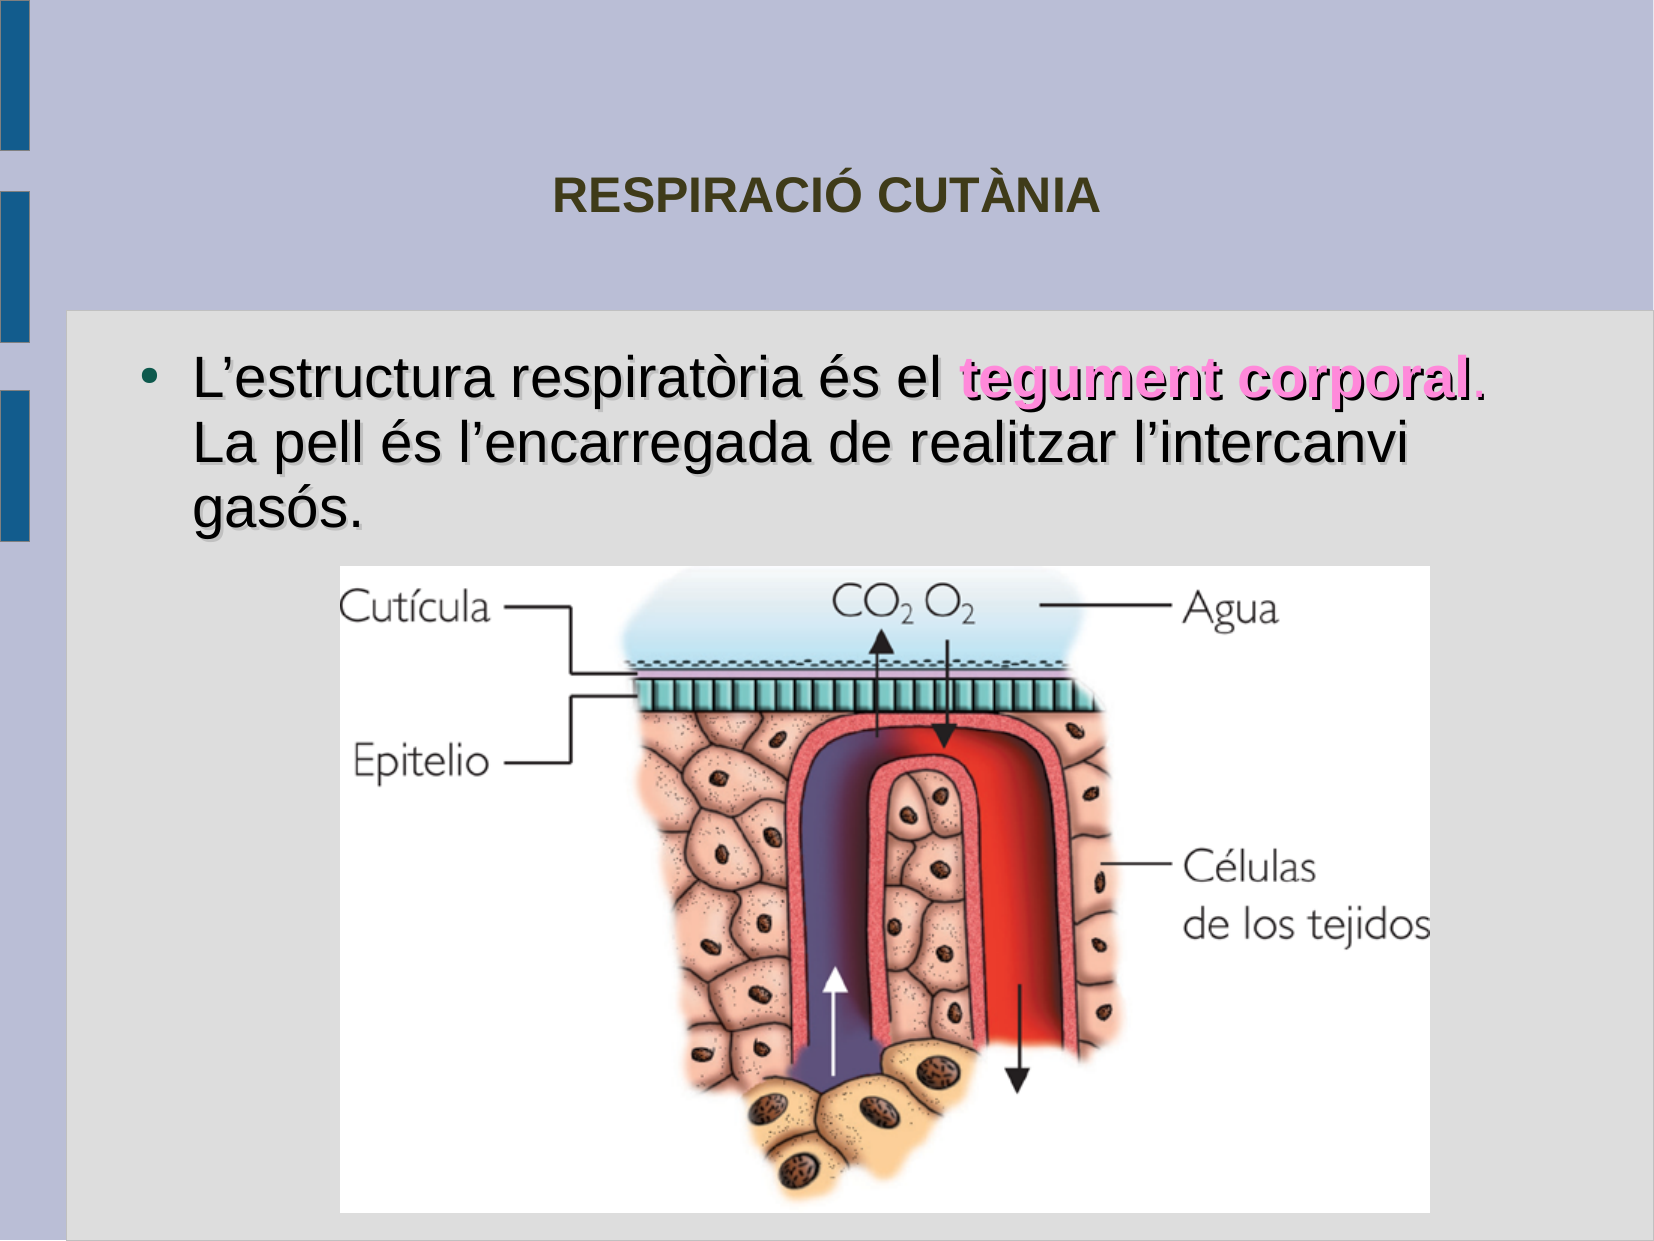

# RESPIRACIÓ CUTÀNIA
L’estructura respiratòria és el tegument corporal. La pell és l’encarregada de realitzar l’intercanvi gasós.